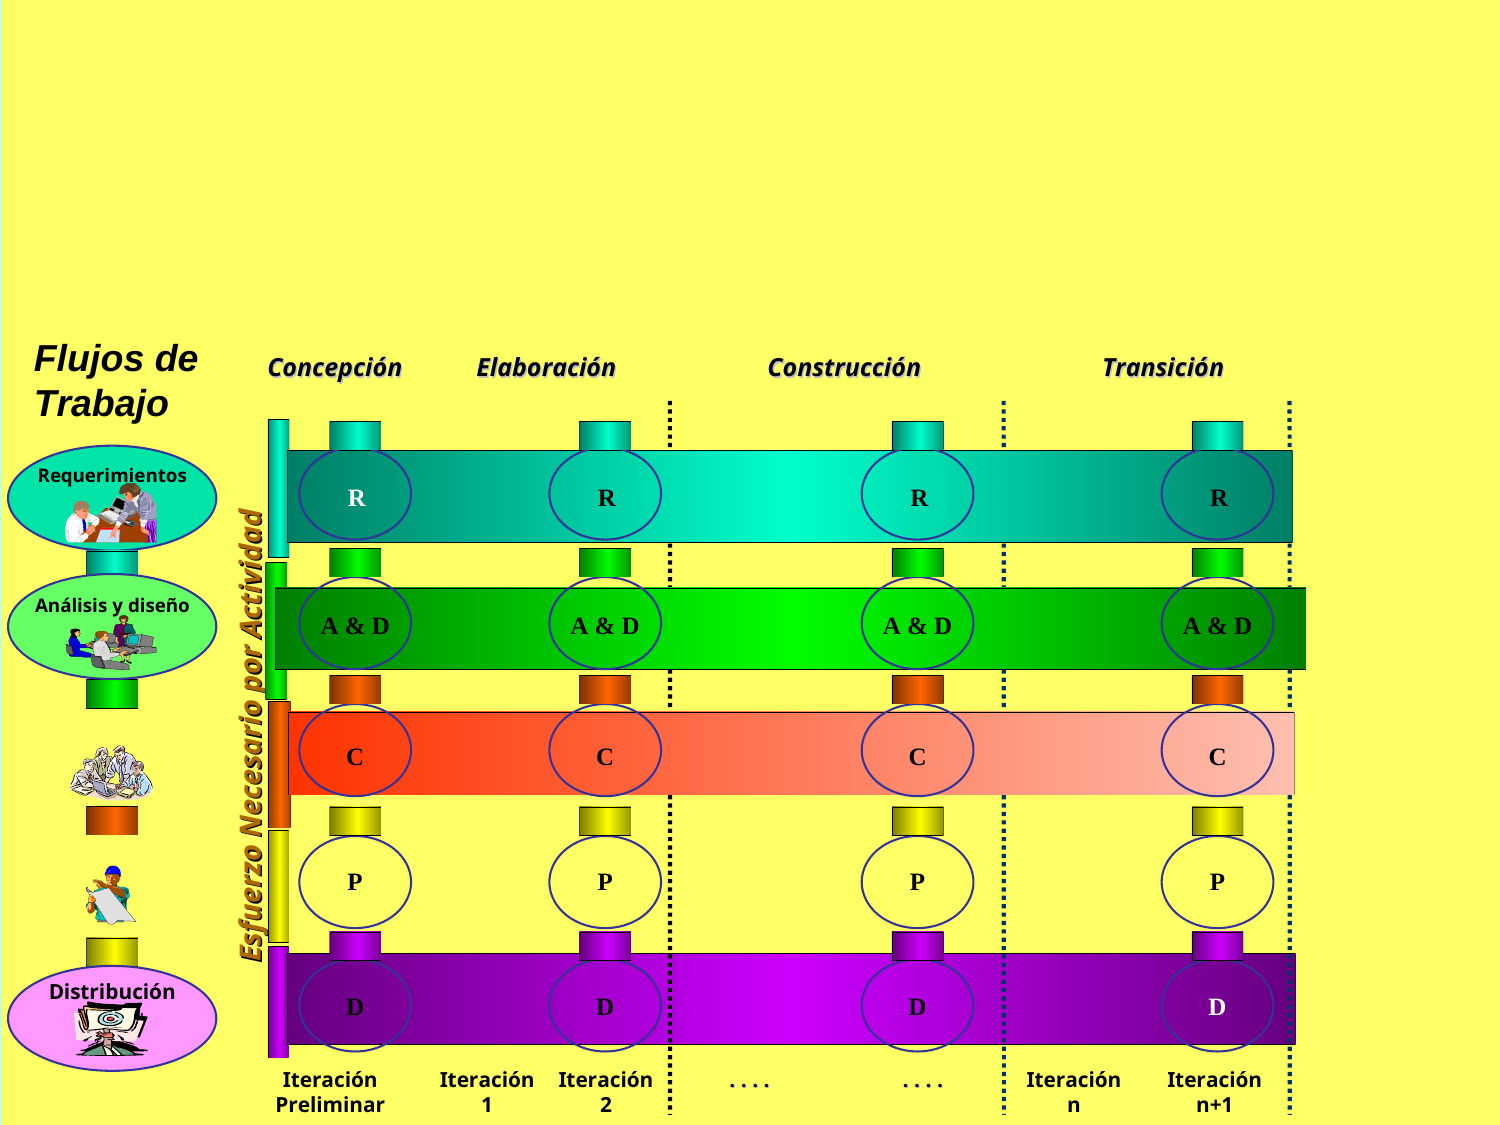

Flujos de
Trabajo
Concepción
Elaboración
Construcción
Transición
R
A & D
C
P
D
R
A & D
C
P
D
R
A & D
C
P
D
R
A & D
C
P
D
Requerimientos
Análisis & Diseño
Análisis y diseño
Esfuerzo Necesario por Actividad
Construcción
Pruebas
Distribución
Iteración Preliminar
Iteración
1
Iteración
2
. . . .
. . . .
Iteración
n
Iteración
n+1
# RUP: Define Fases de Desarrollo
Tiempo